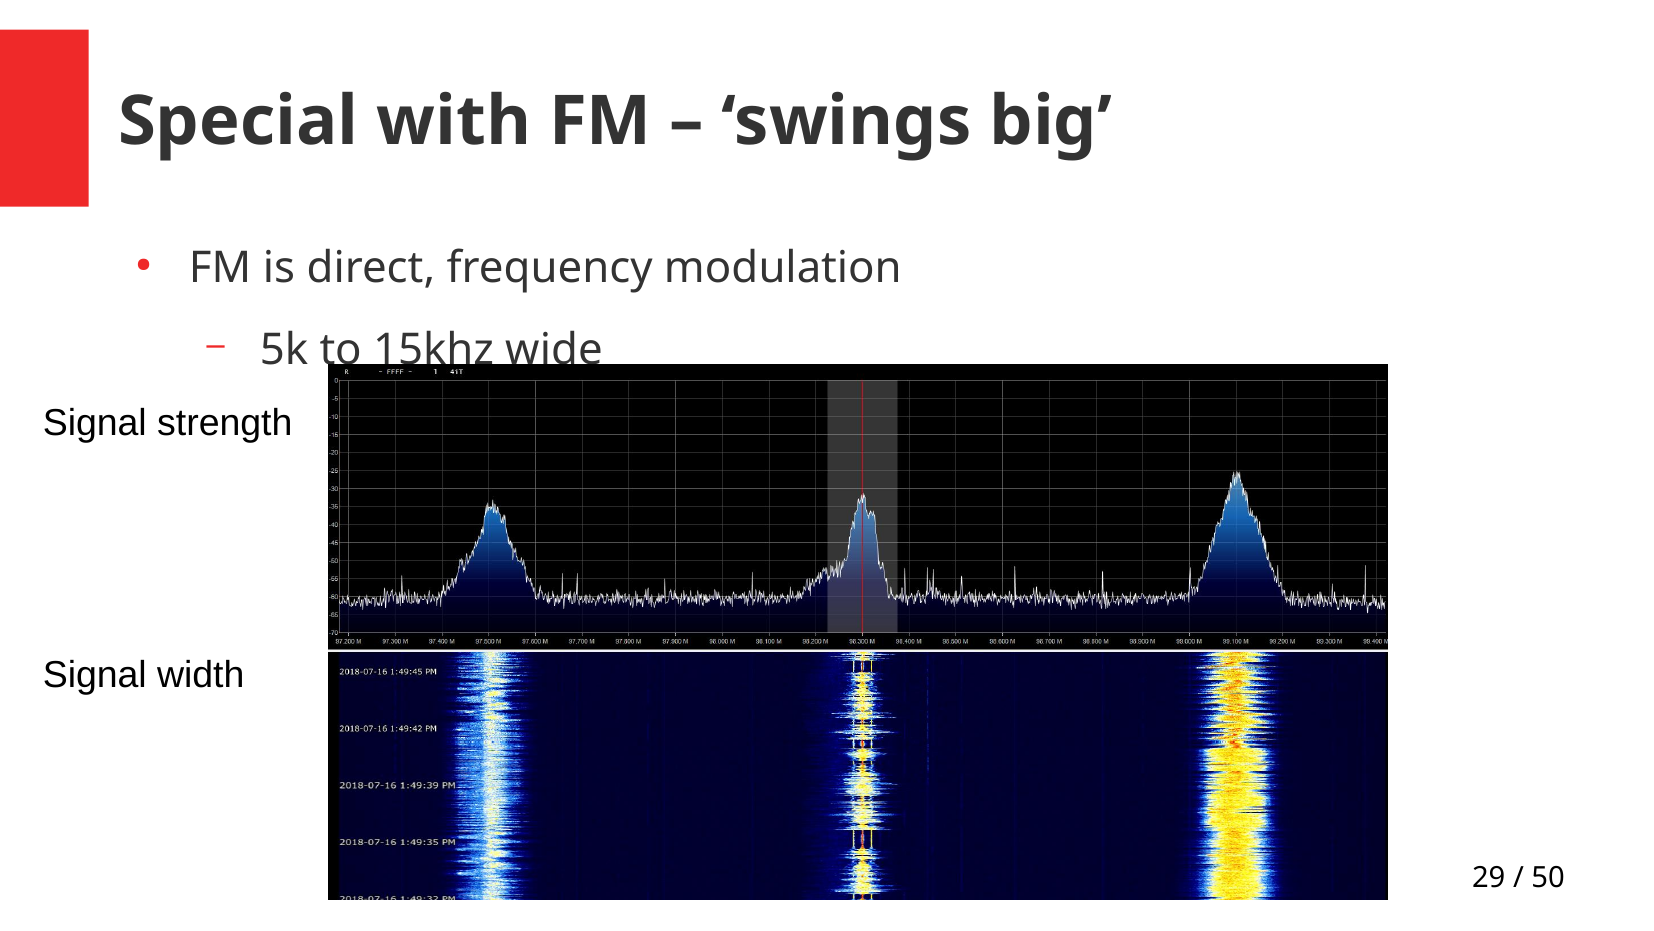

# Special with FM – ‘swings big’
FM is direct, frequency modulation
5k to 15khz wide
Signal strength
Signal width
29